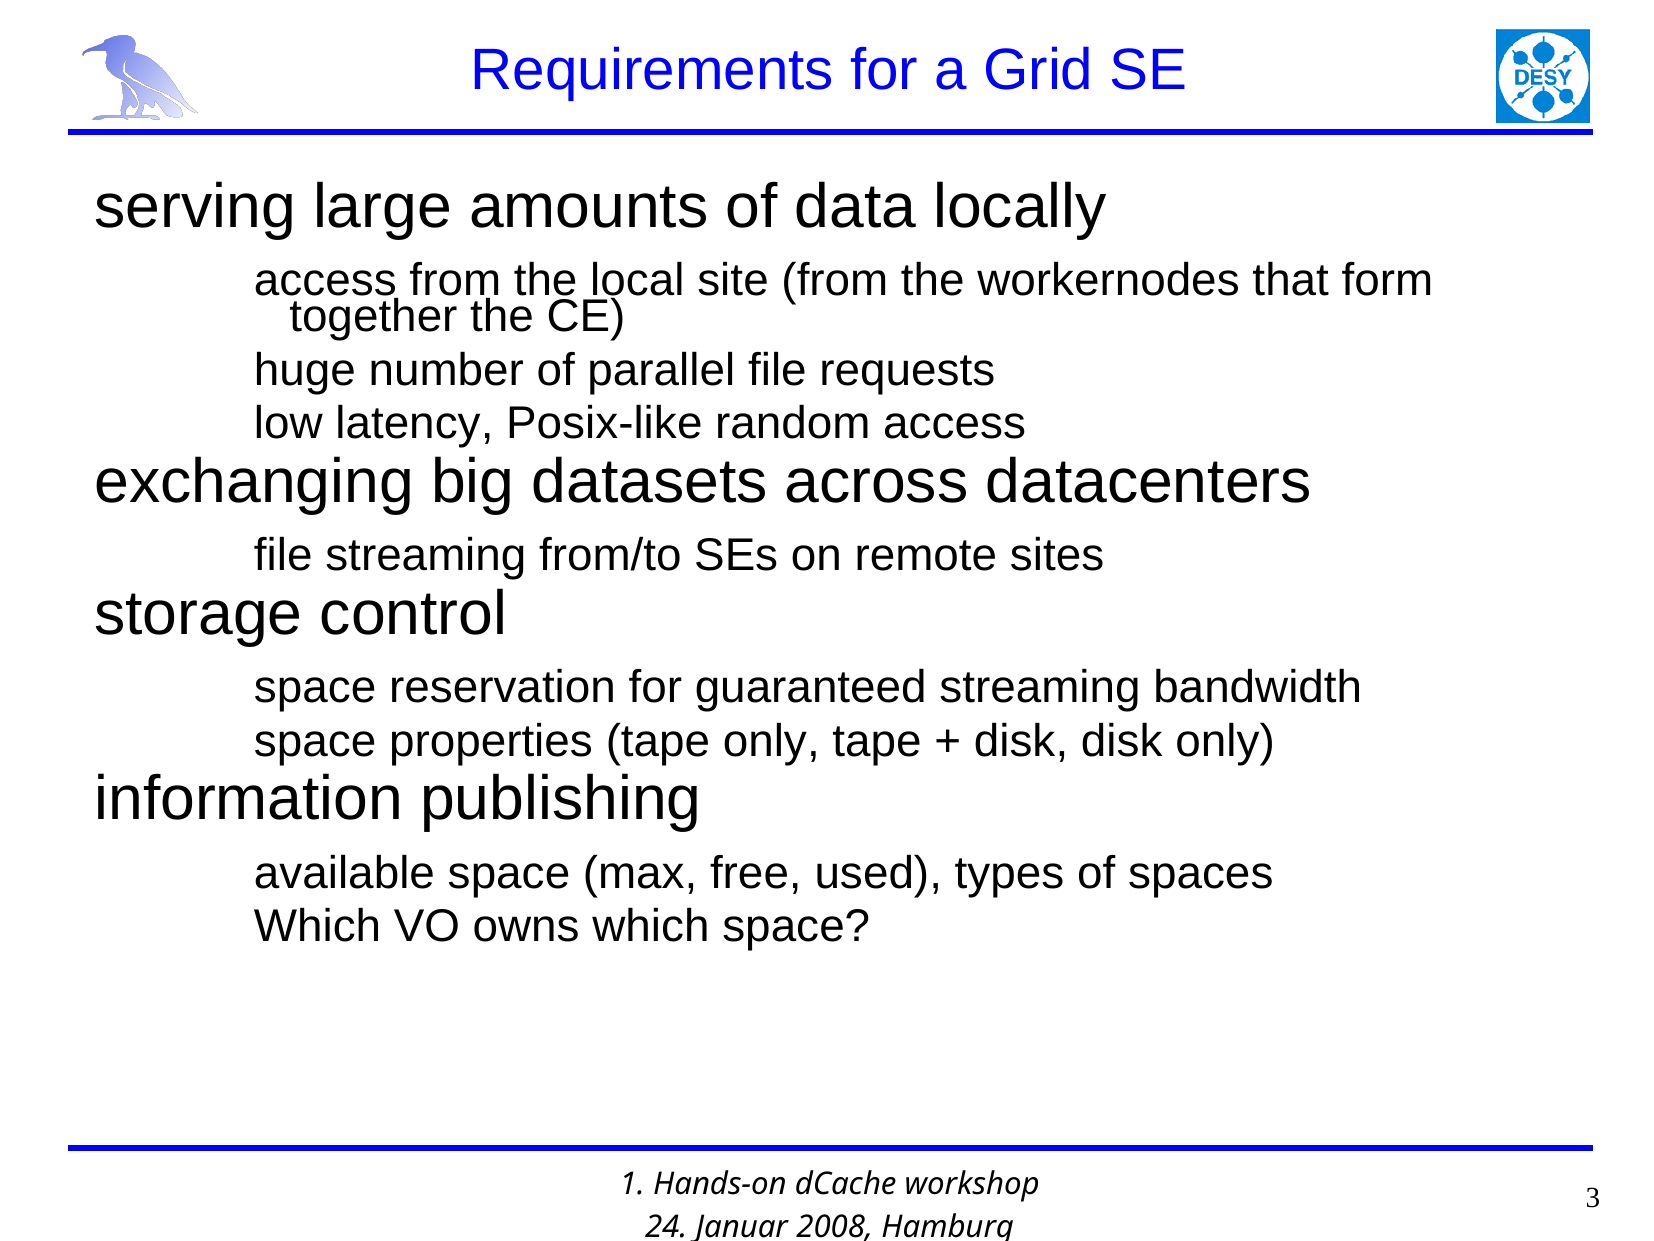

# Requirements for a Grid SE
serving large amounts of data locally
access from the local site (from the workernodes that form together the CE)
huge number of parallel file requests
low latency, Posix-like random access
exchanging big datasets across datacenters
file streaming from/to SEs on remote sites
storage control
space reservation for guaranteed streaming bandwidth
space properties (tape only, tape + disk, disk only)
information publishing
available space (max, free, used), types of spaces
Which VO owns which space?
3